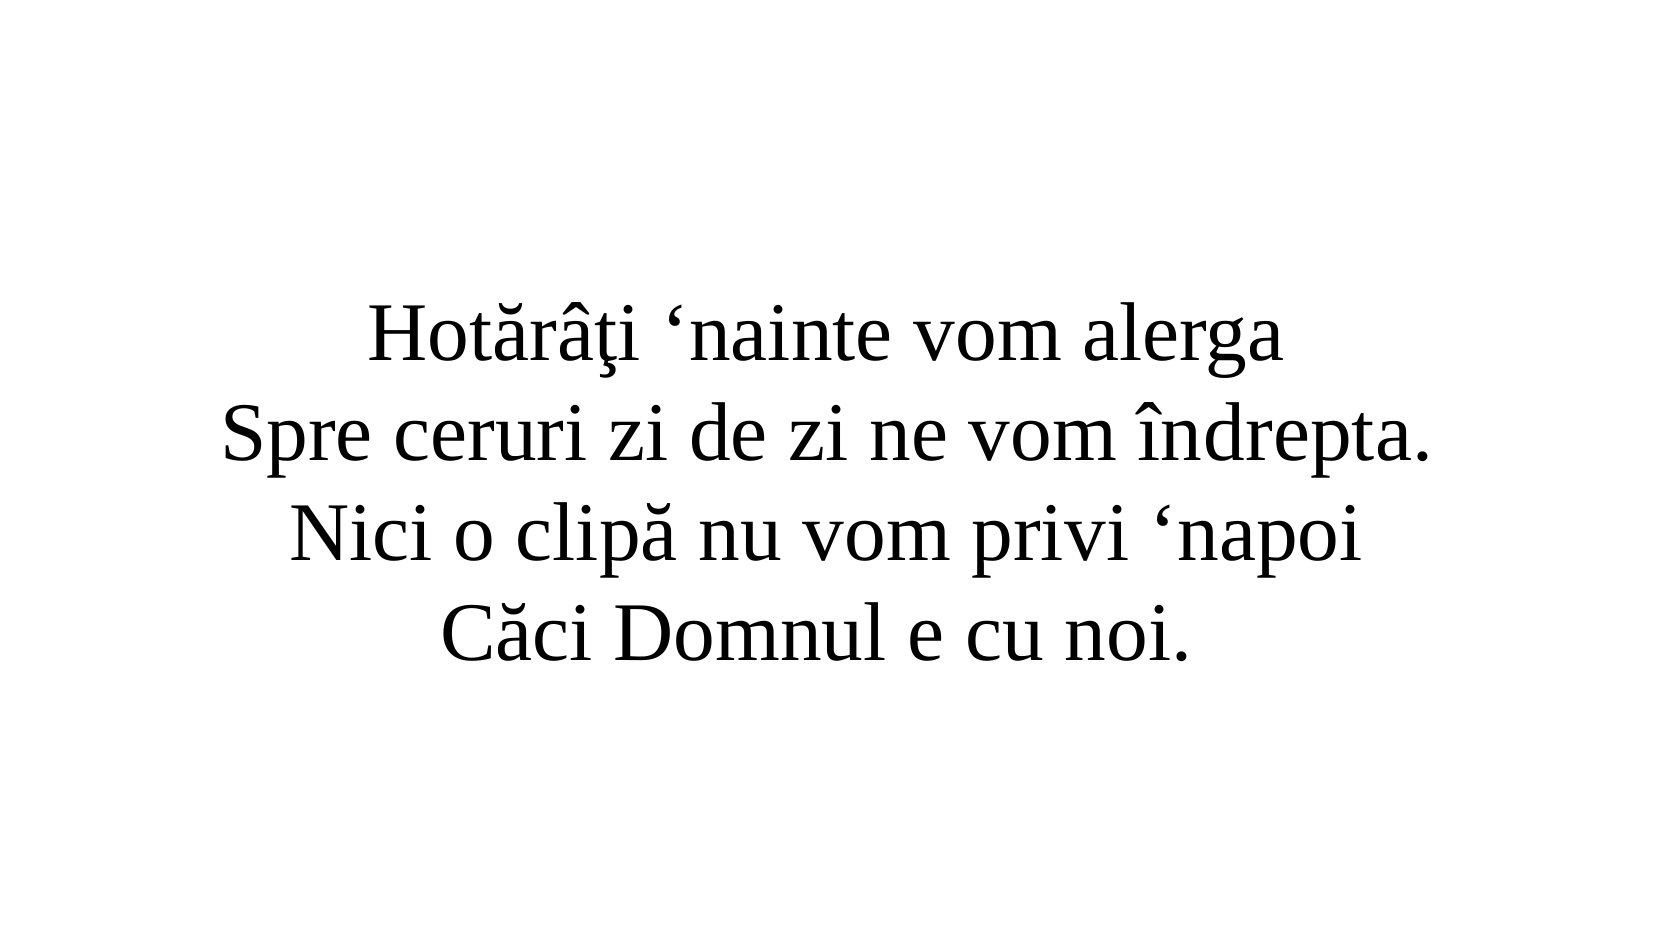

# Hotărâţi ‘nainte vom alerga Spre ceruri zi de zi ne vom îndrepta. Nici o clipă nu vom privi ‘napoi Căci Domnul e cu noi.